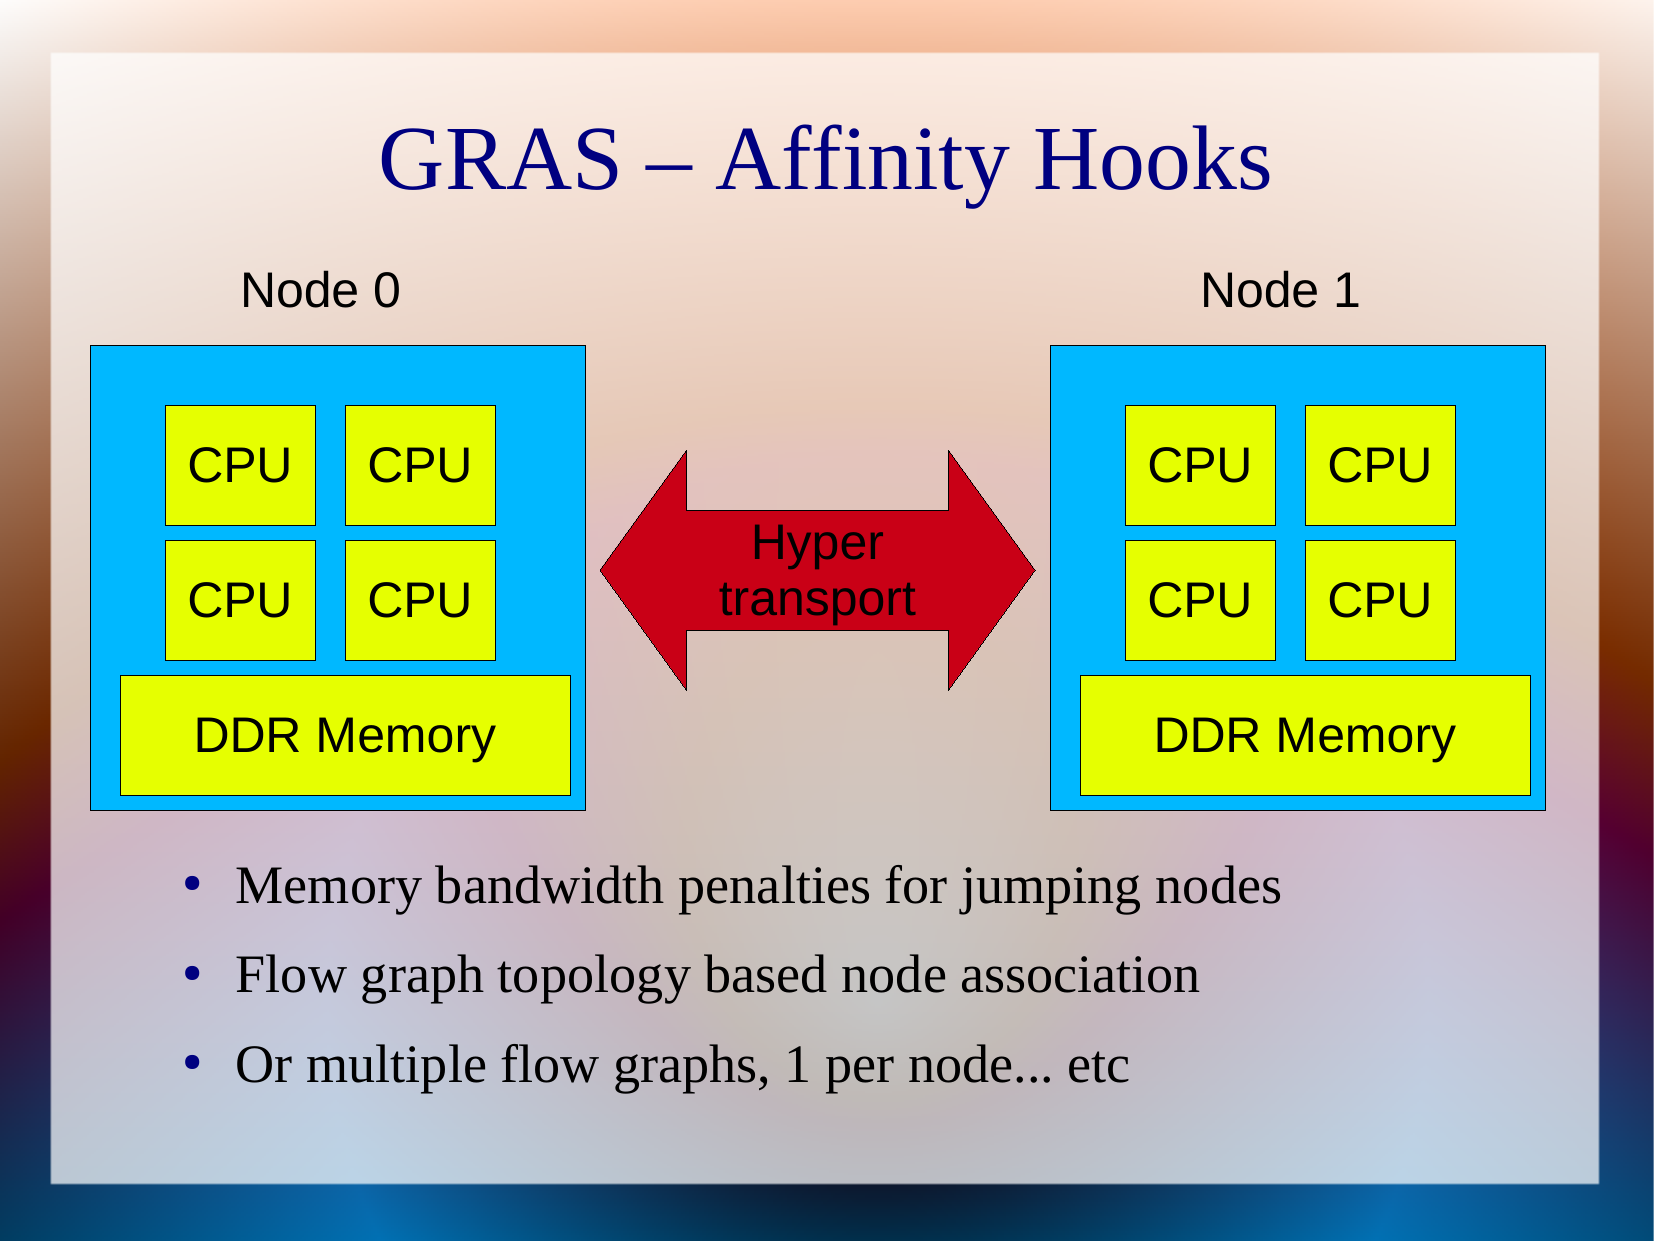

# GRAS – Affinity Hooks
Node 0
Node 1
CPU
CPU
CPU
CPU
Hyper
transport
CPU
CPU
CPU
CPU
DDR Memory
DDR Memory
Memory bandwidth penalties for jumping nodes
Flow graph topology based node association
Or multiple flow graphs, 1 per node... etc